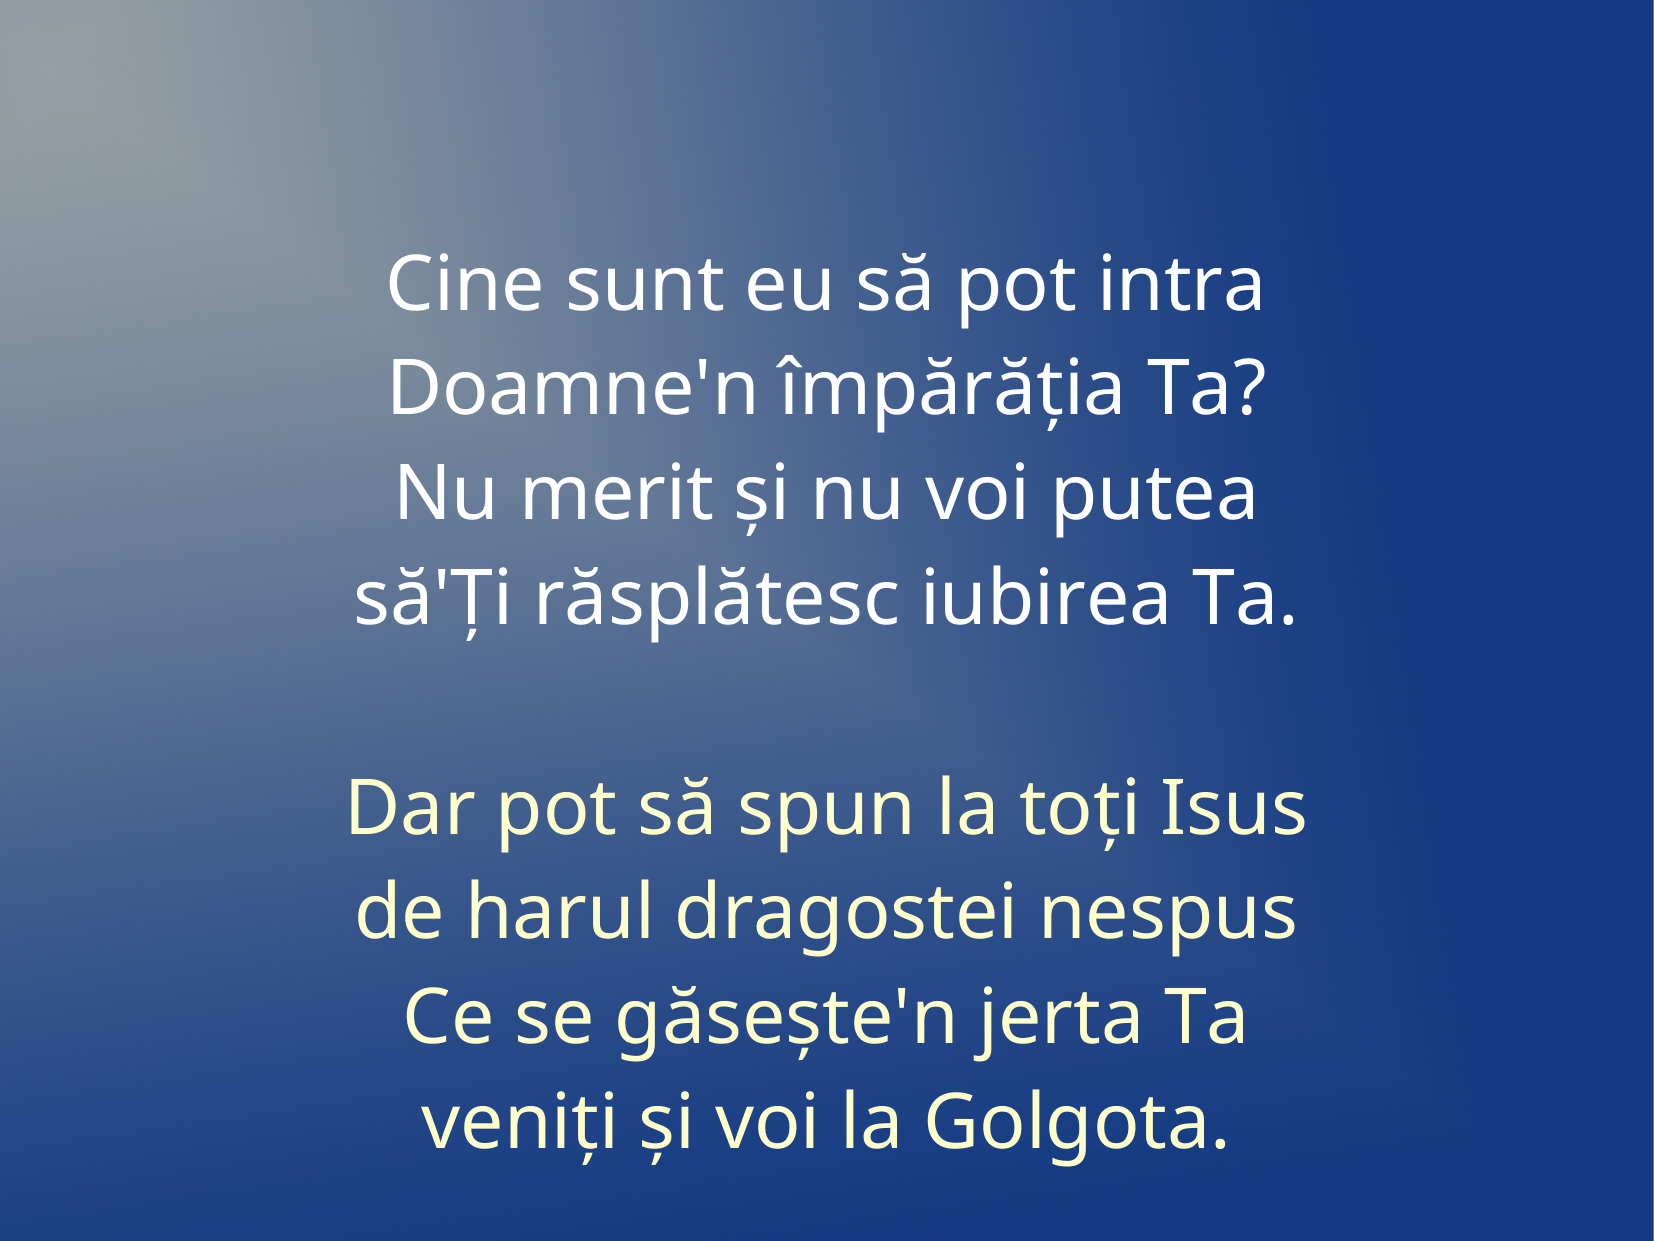

# Cine sunt eu să pot intra
Doamne'n împărăţia Ta?
Nu merit şi nu voi putea
să'Ţi răsplătesc iubirea Ta.
Dar pot să spun la toţi Isus
de harul dragostei nespus
Ce se găseşte'n jerta Ta
veniţi şi voi la Golgota.